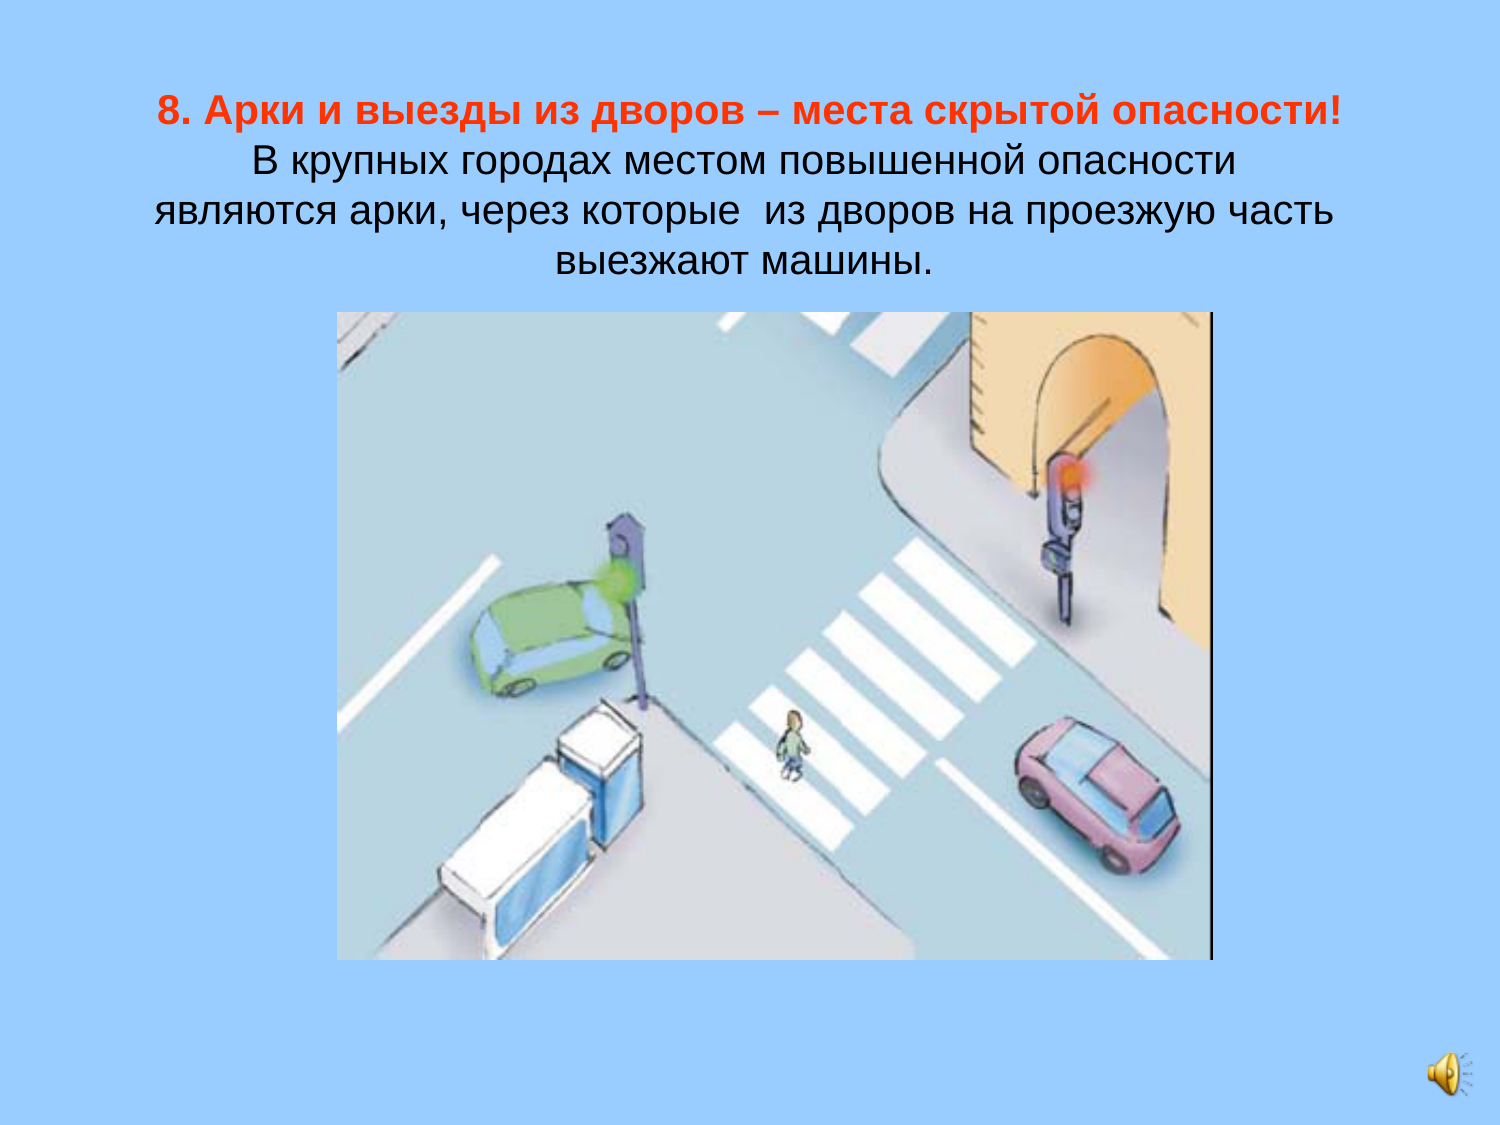

8. Арки и выезды из дворов – места скрытой опасности!
В крупных городах местом повышенной опасности
являются арки, через которые из дворов на проезжую часть
выезжают машины.